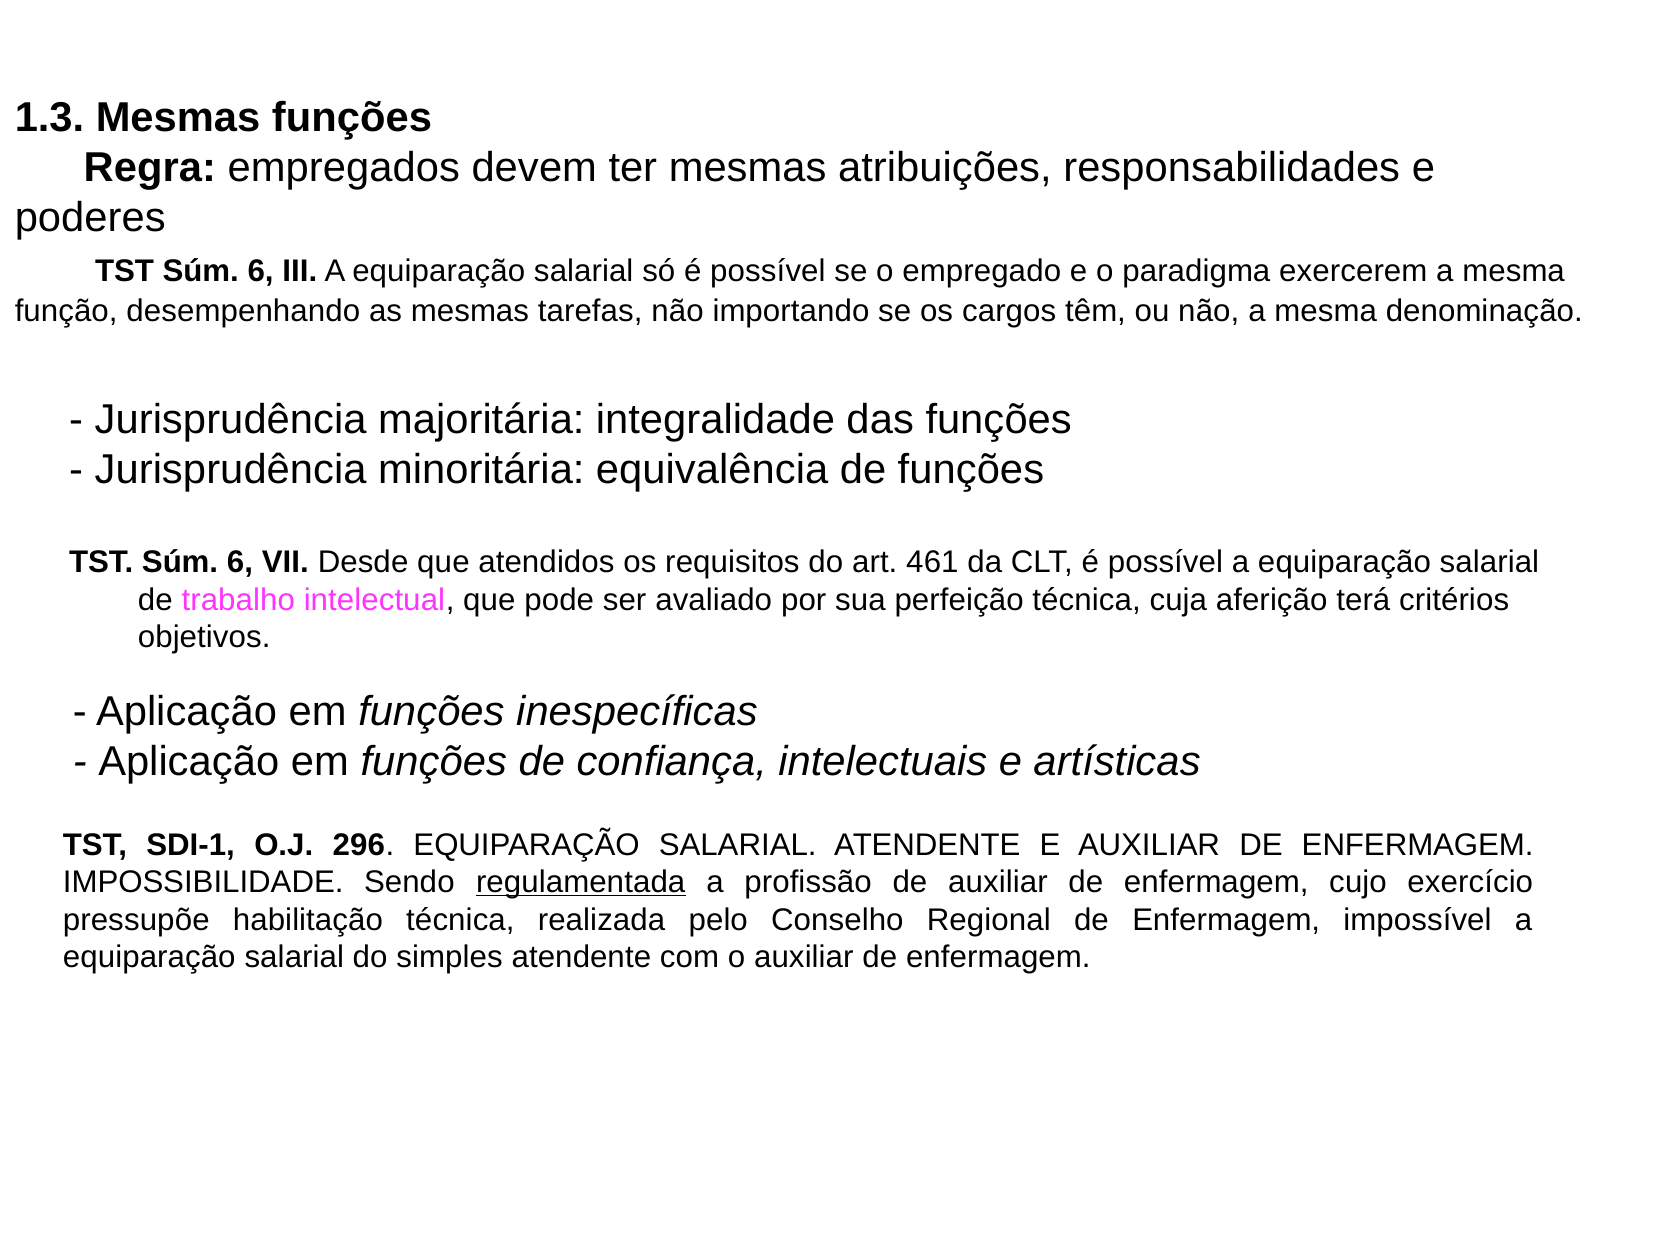

1.3. Mesmas funções
 Regra: empregados devem ter mesmas atribuições, responsabilidades e poderes
 TST Súm. 6, III. A equiparação salarial só é possível se o empregado e o paradigma exercerem a mesma função, desempenhando as mesmas tarefas, não importando se os cargos têm, ou não, a mesma denominação.
- Jurisprudência majoritária: integralidade das funções
- Jurisprudência minoritária: equivalência de funções
TST. Súm. 6, VII. Desde que atendidos os requisitos do art. 461 da CLT, é possível a equiparação salarial de trabalho intelectual, que pode ser avaliado por sua perfeição técnica, cuja aferição terá critérios objetivos.
- Aplicação em funções inespecíficas
- Aplicação em funções de confiança, intelectuais e artísticas
TST, SDI-1, O.J. 296. EQUIPARAÇÃO SALARIAL. ATENDENTE E AUXILIAR DE ENFERMAGEM. IMPOSSIBILIDADE. Sendo regulamentada a profissão de auxiliar de enfermagem, cujo exercício pressupõe habilitação técnica, realizada pelo Conselho Regional de Enfermagem, impossível a equiparação salarial do simples atendente com o auxiliar de enfermagem.